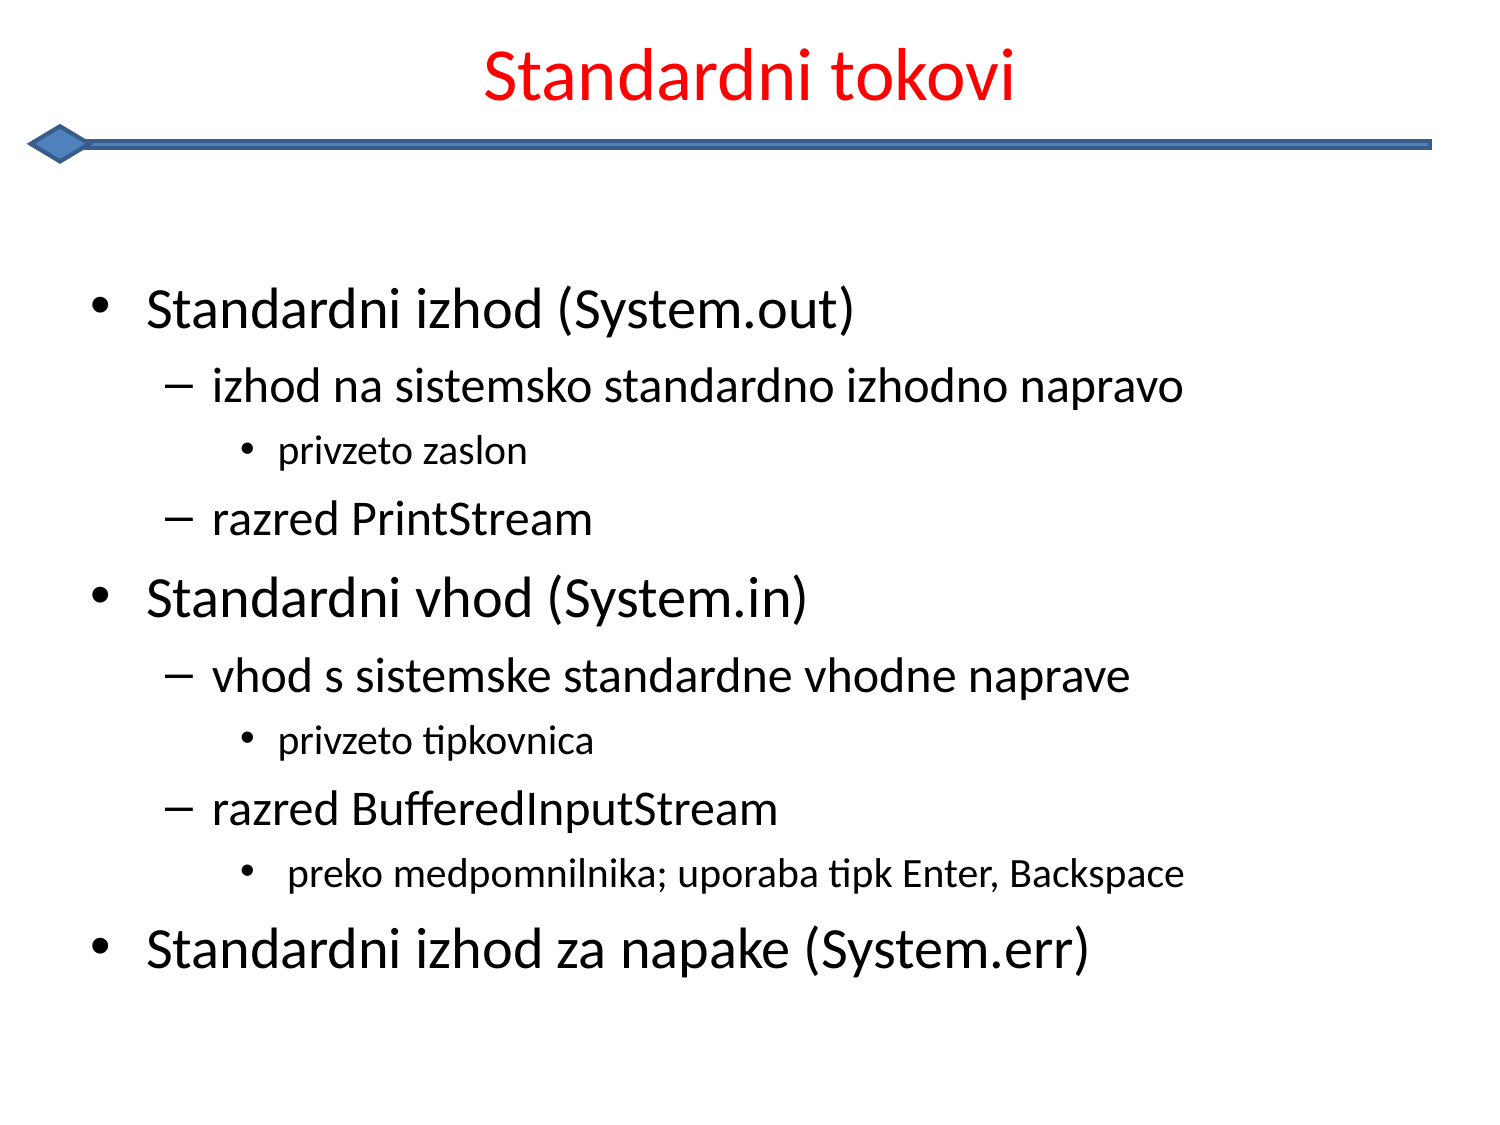

# Standardni tokovi
Standardni izhod (System.out)
izhod na sistemsko standardno izhodno napravo
privzeto zaslon
razred PrintStream
Standardni vhod (System.in)
vhod s sistemske standardne vhodne naprave
privzeto tipkovnica
razred BufferedInputStream
 preko medpomnilnika; uporaba tipk Enter, Backspace
Standardni izhod za napake (System.err)